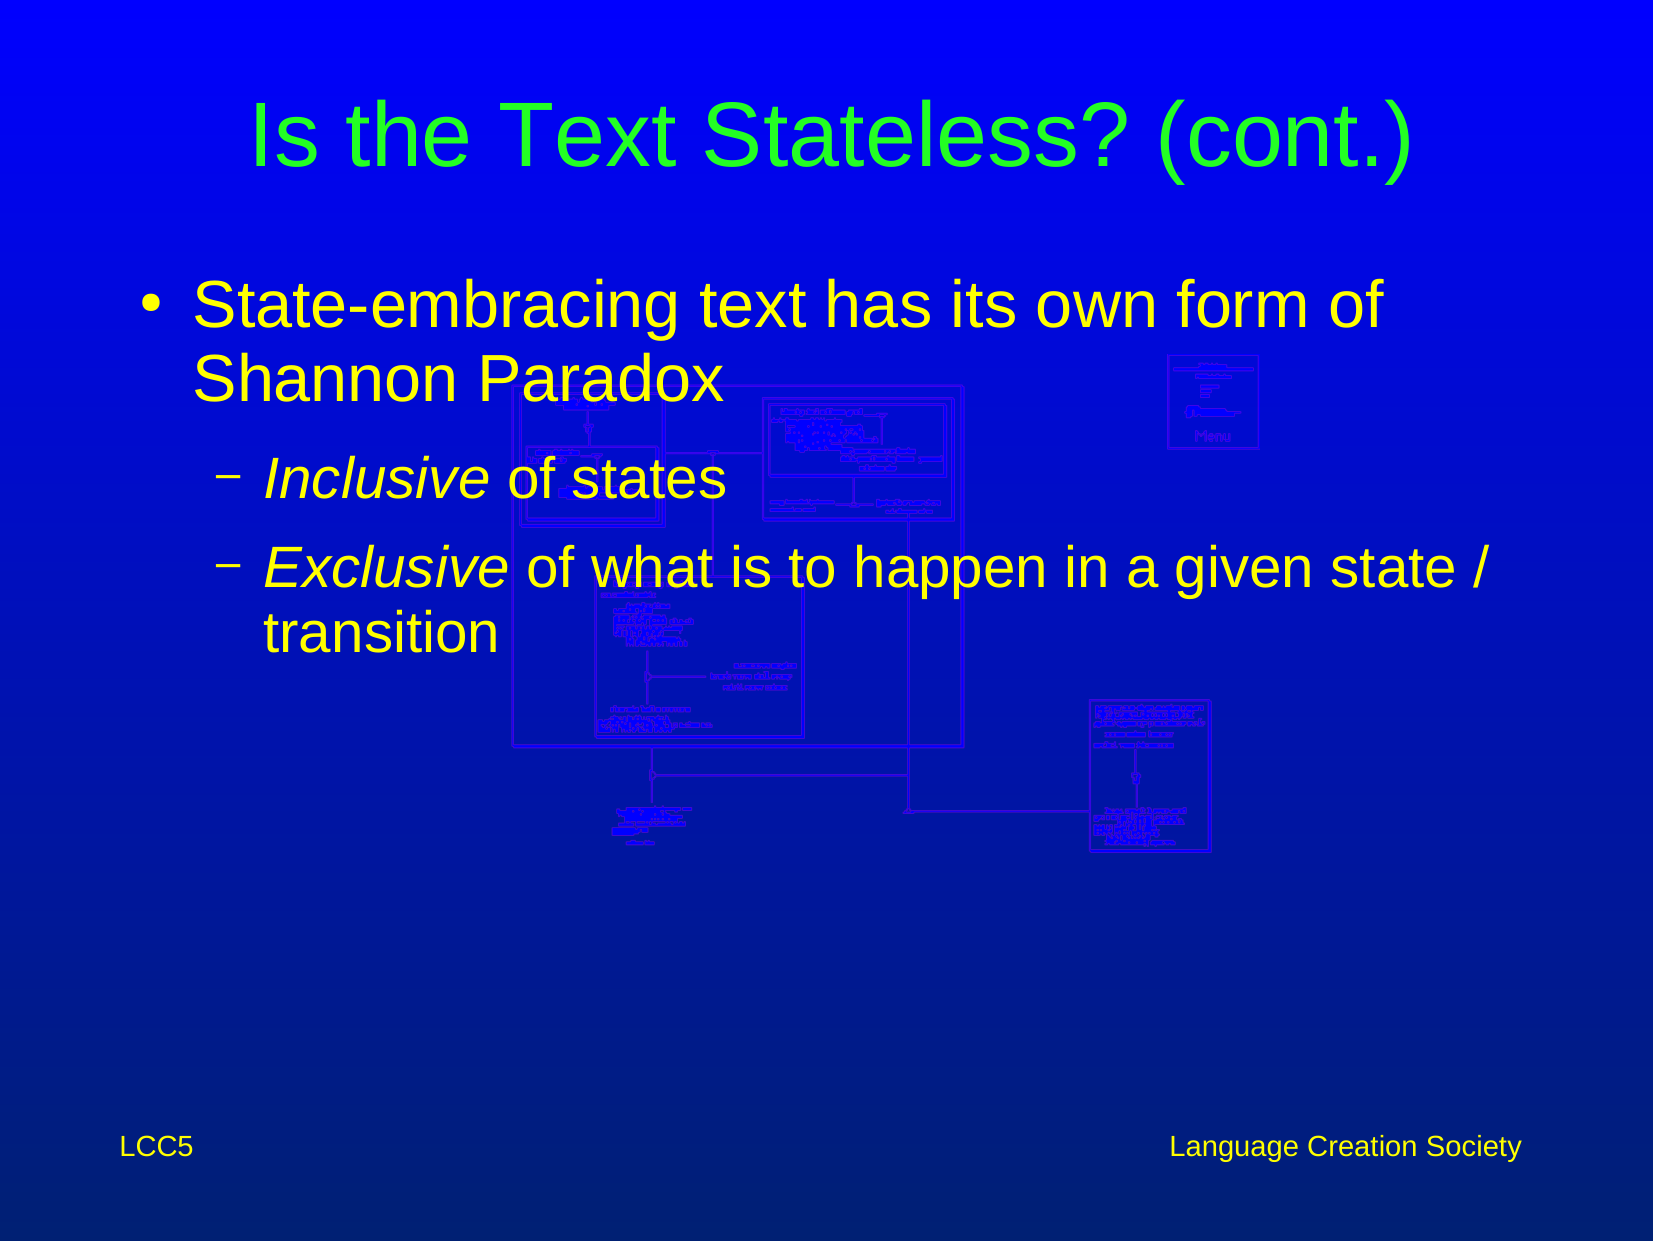

# Is the Text Stateless? (cont.)
State-embracing text has its own form of Shannon Paradox
Inclusive of states
Exclusive of what is to happen in a given state / transition